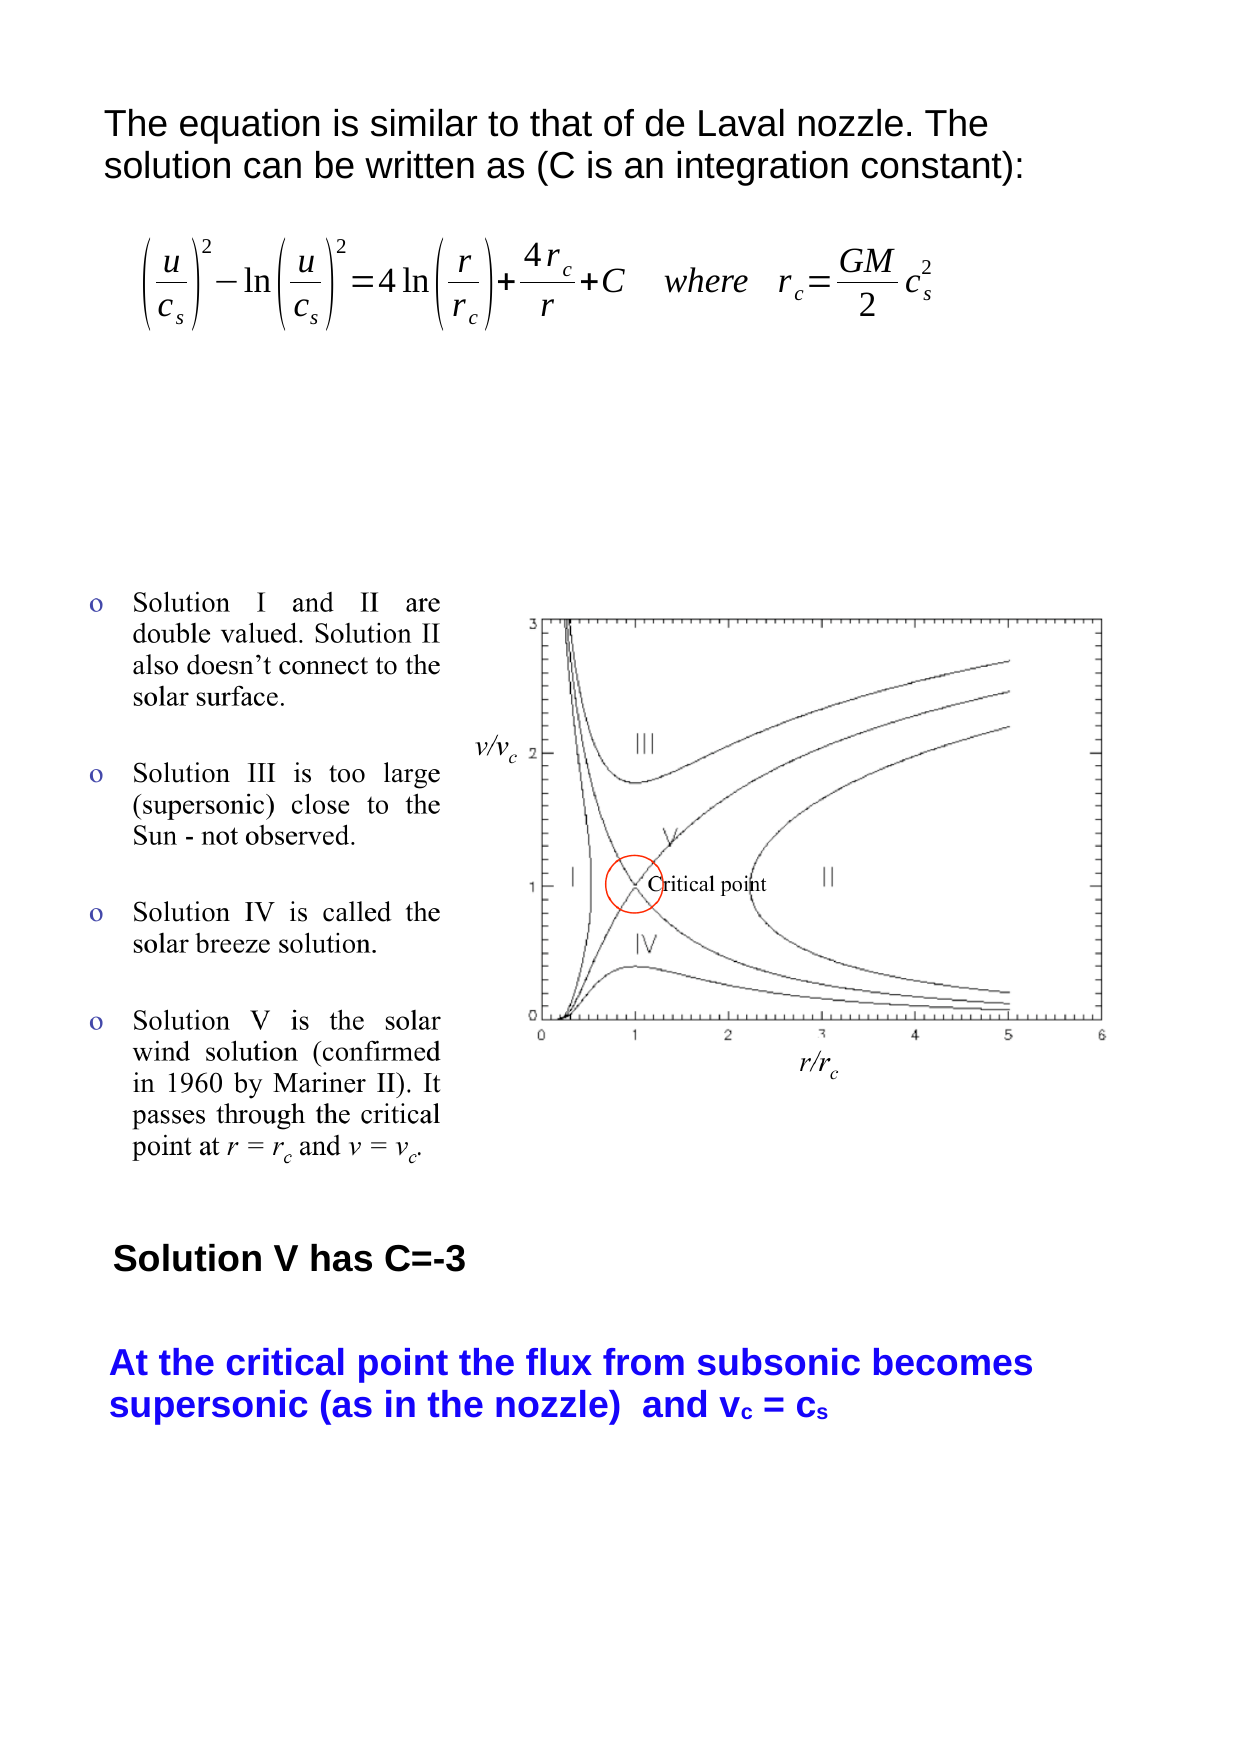

The equation is similar to that of de Laval nozzle. The solution can be written as (C is an integration constant):
Solution V has C=-3
At the critical point the flux from subsonic becomes supersonic (as in the nozzle) and vc = cs